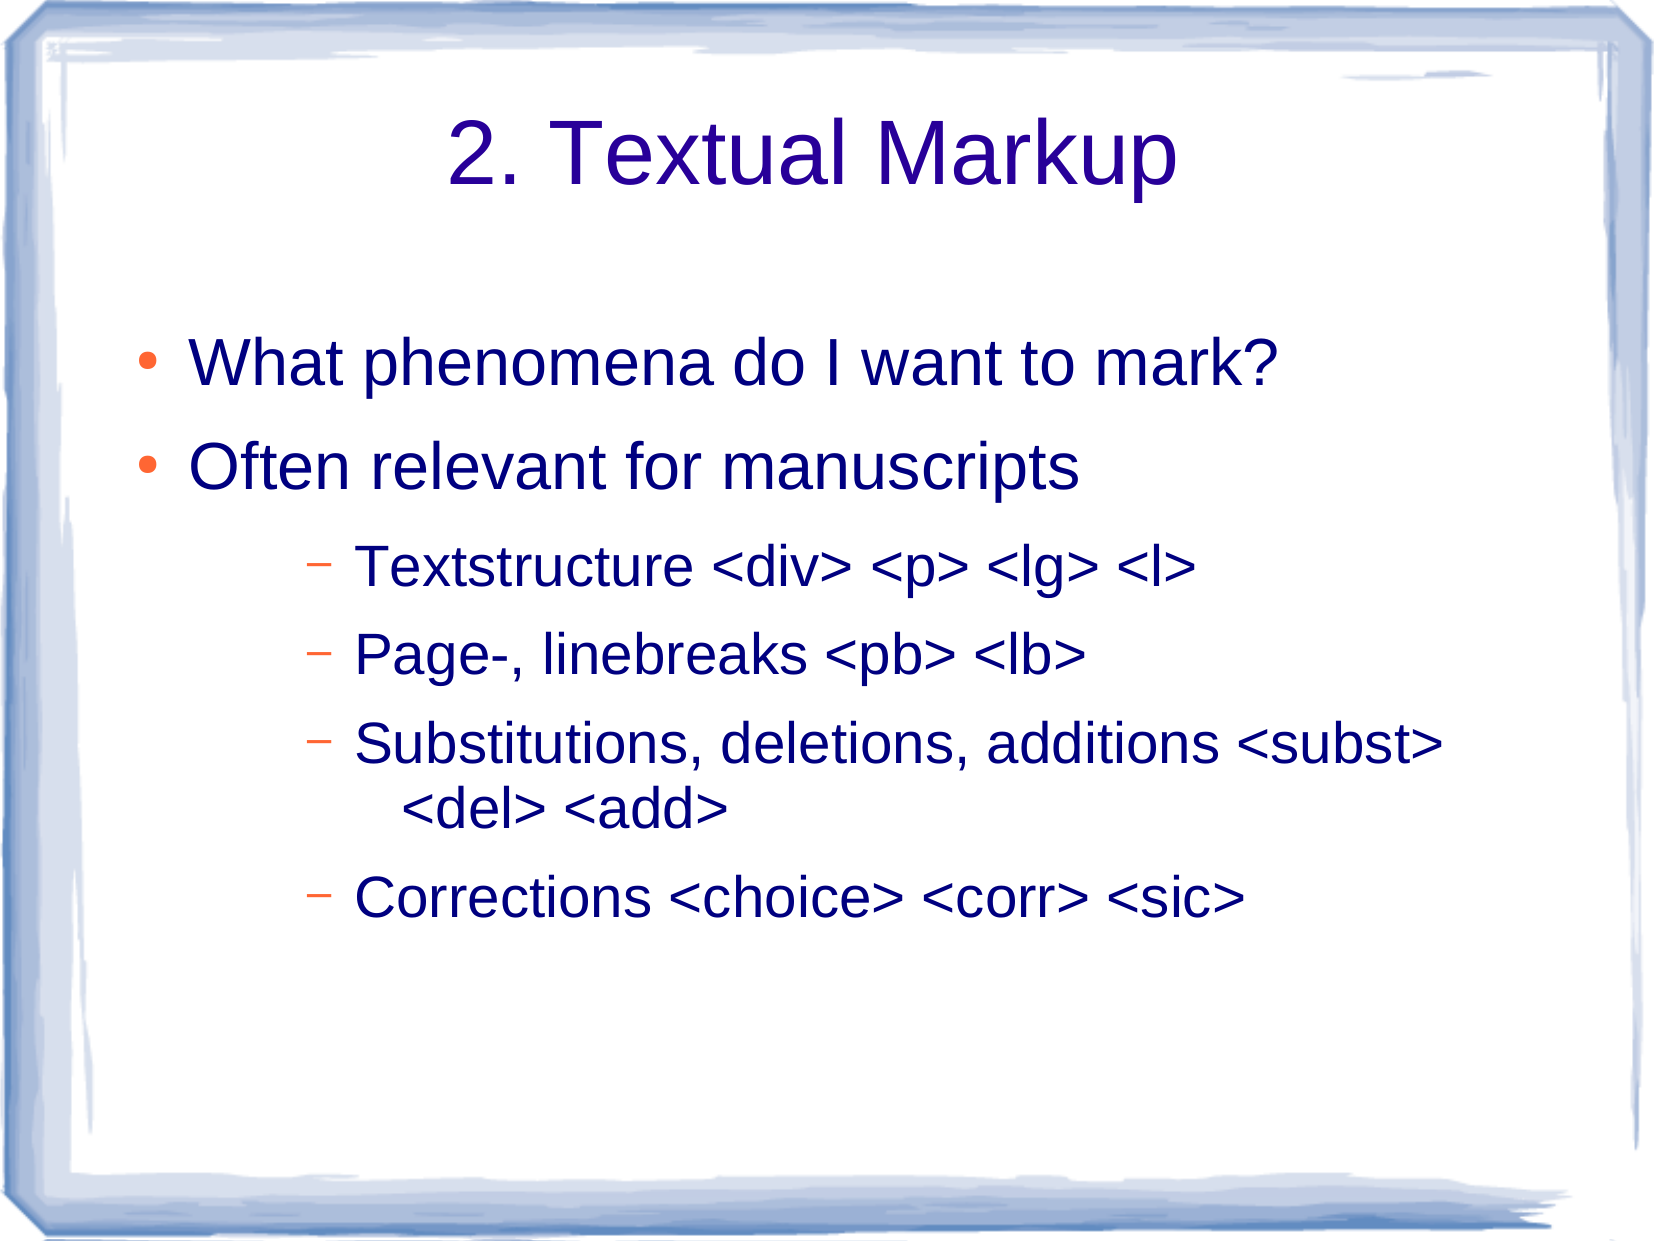

# 2. Textual Markup
What phenomena do I want to mark?
Often relevant for manuscripts
Textstructure <div> <p> <lg> <l>
Page-, linebreaks <pb> <lb>
Substitutions, deletions, additions <subst> <del> <add>
Corrections <choice> <corr> <sic>